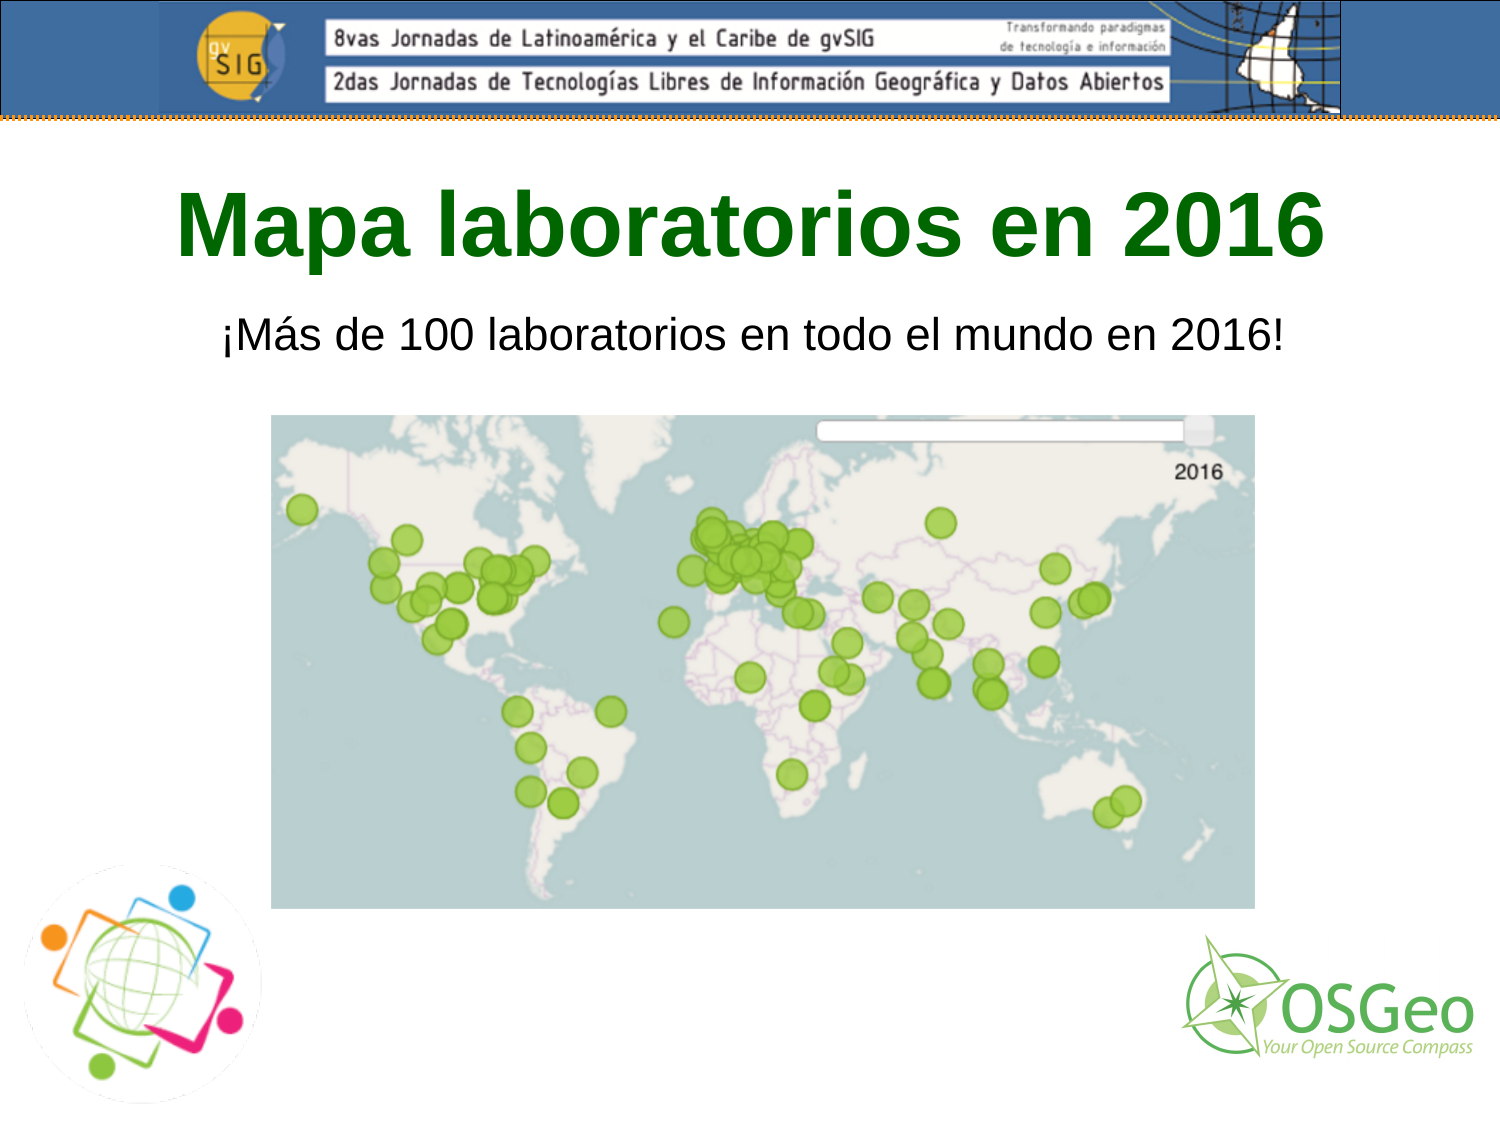

# Mapa laboratorios en 2016
¡Más de 100 laboratorios en todo el mundo en 2016!